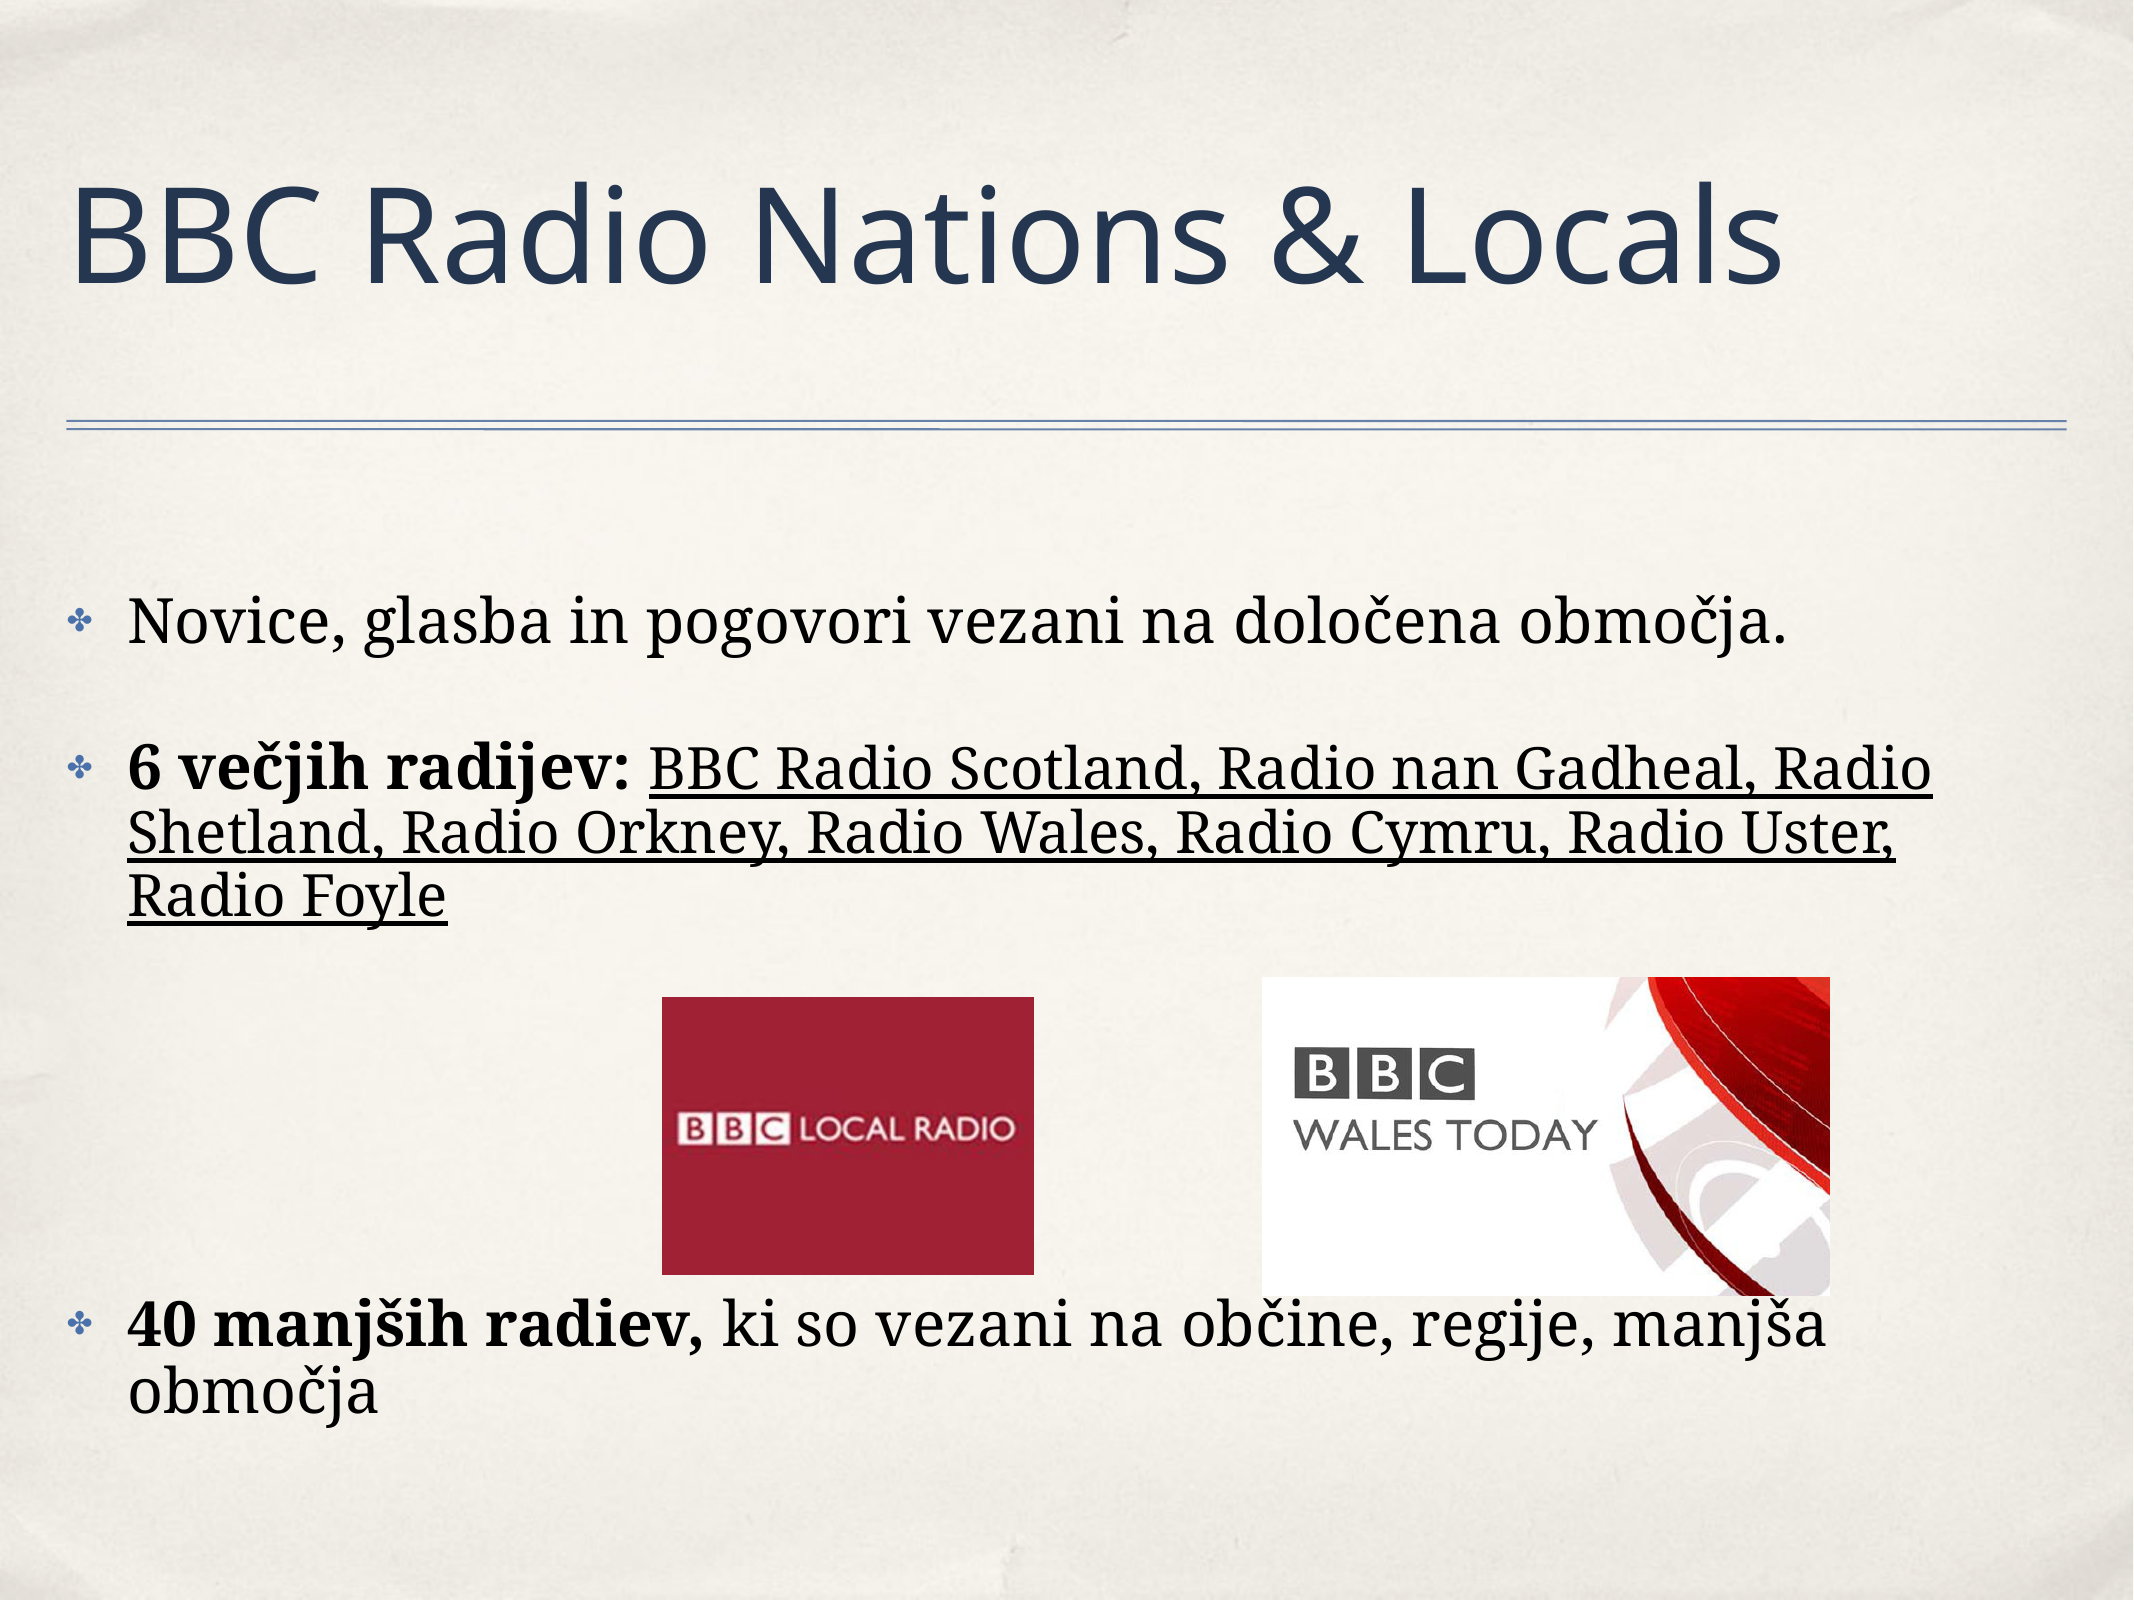

# BBC Radio Nations & Locals
Novice, glasba in pogovori vezani na določena območja.
6 večjih radijev: BBC Radio Scotland, Radio nan Gadheal, Radio Shetland, Radio Orkney, Radio Wales, Radio Cymru, Radio Uster, Radio Foyle
40 manjših radiev, ki so vezani na občine, regije, manjša območja